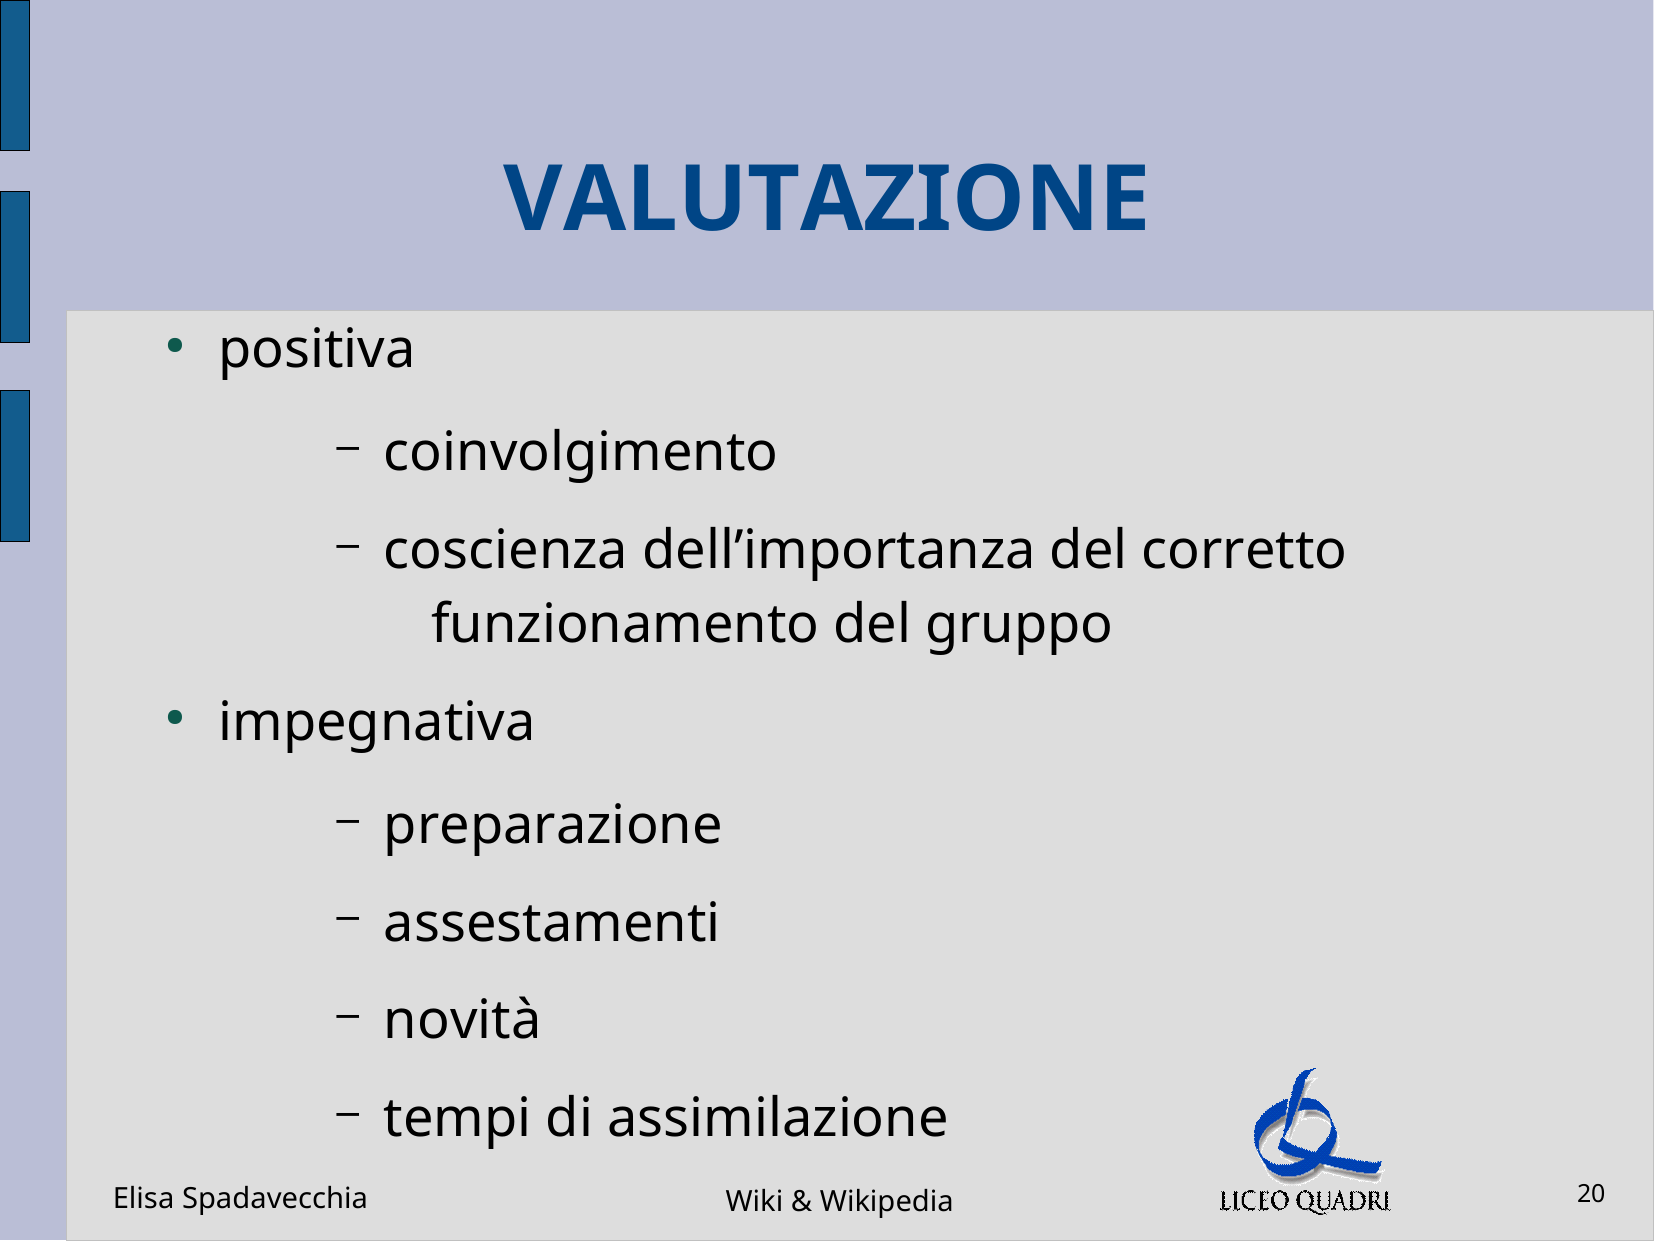

# VALUTAZIONE
positiva
coinvolgimento
coscienza dell’importanza del corretto funzionamento del gruppo
impegnativa
preparazione
assestamenti
novità
tempi di assimilazione
Elisa Spadavecchia
Wiki & Wikipedia